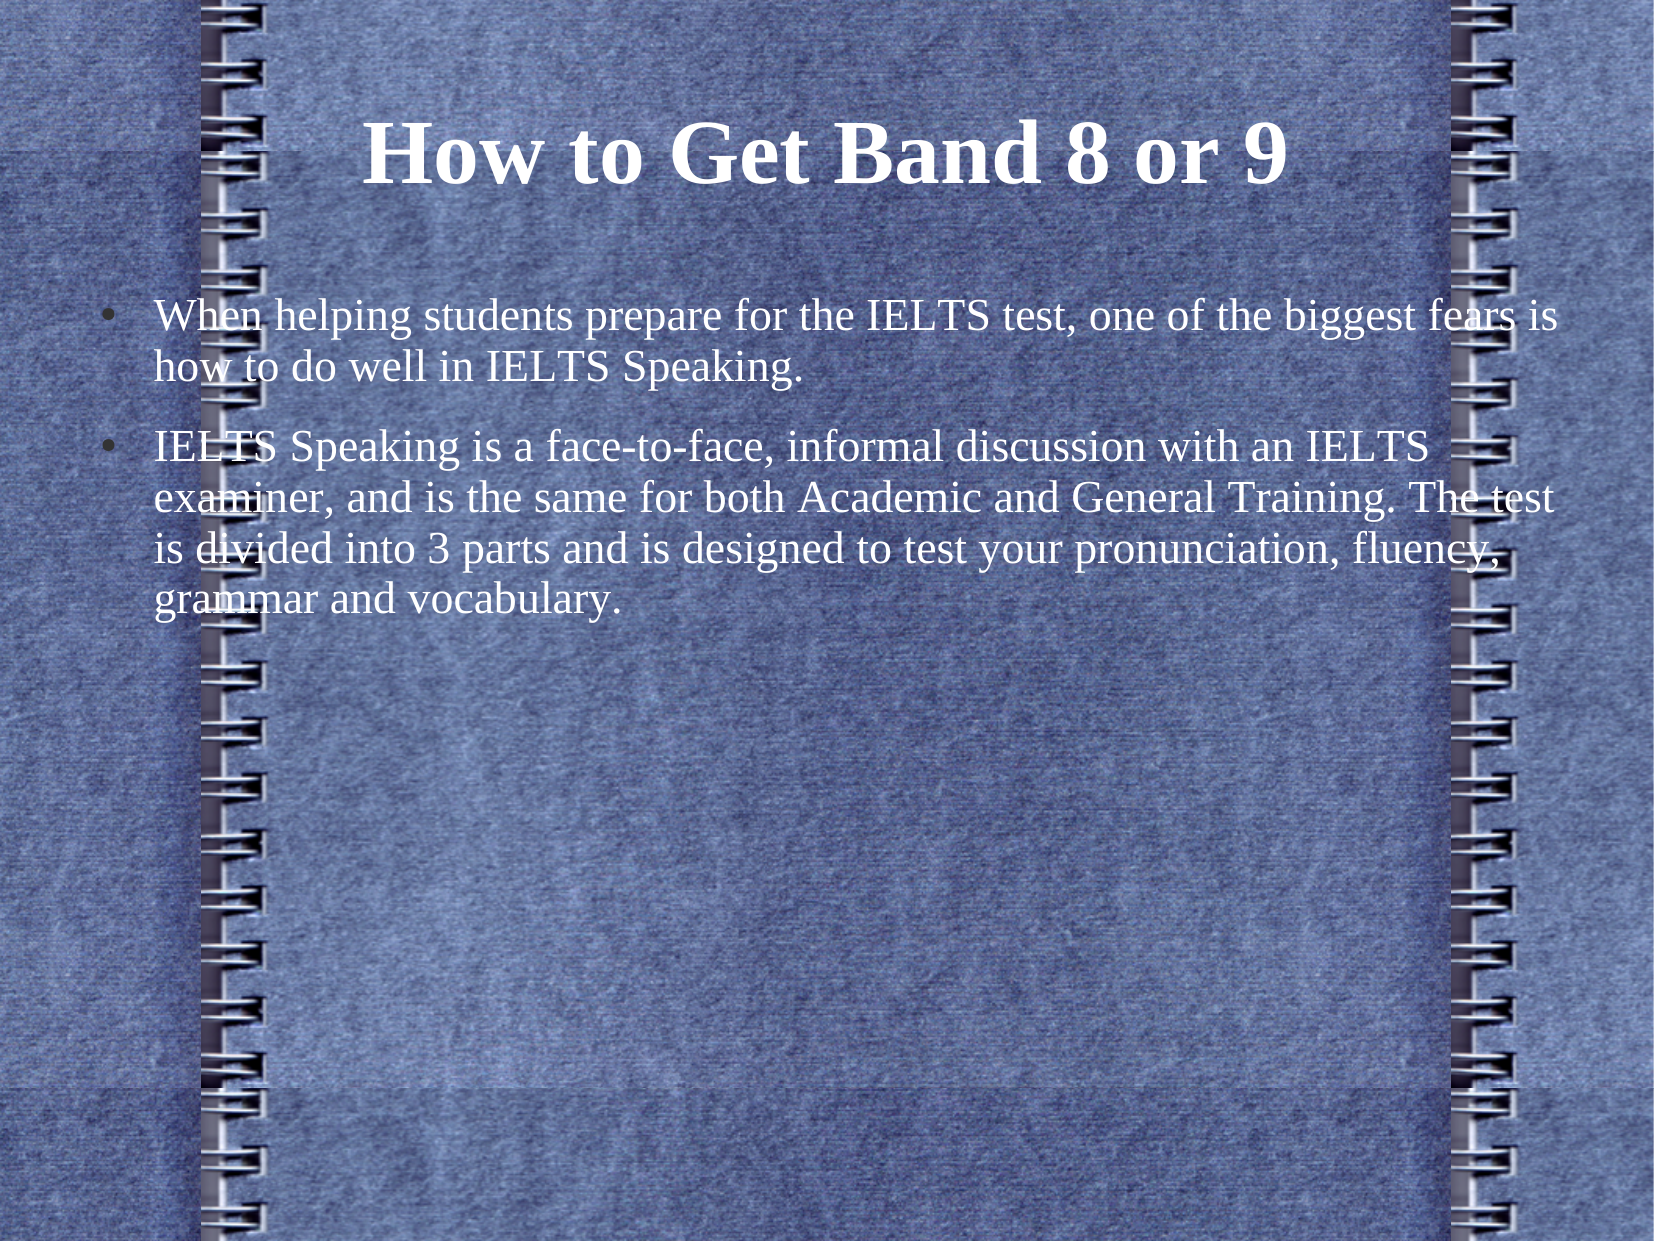

# How to Get Band 8 or 9
When helping students prepare for the IELTS test, one of the biggest fears is how to do well in IELTS Speaking.
IELTS Speaking is a face-to-face, informal discussion with an IELTS examiner, and is the same for both Academic and General Training. The test is divided into 3 parts and is designed to test your pronunciation, fluency, grammar and vocabulary.